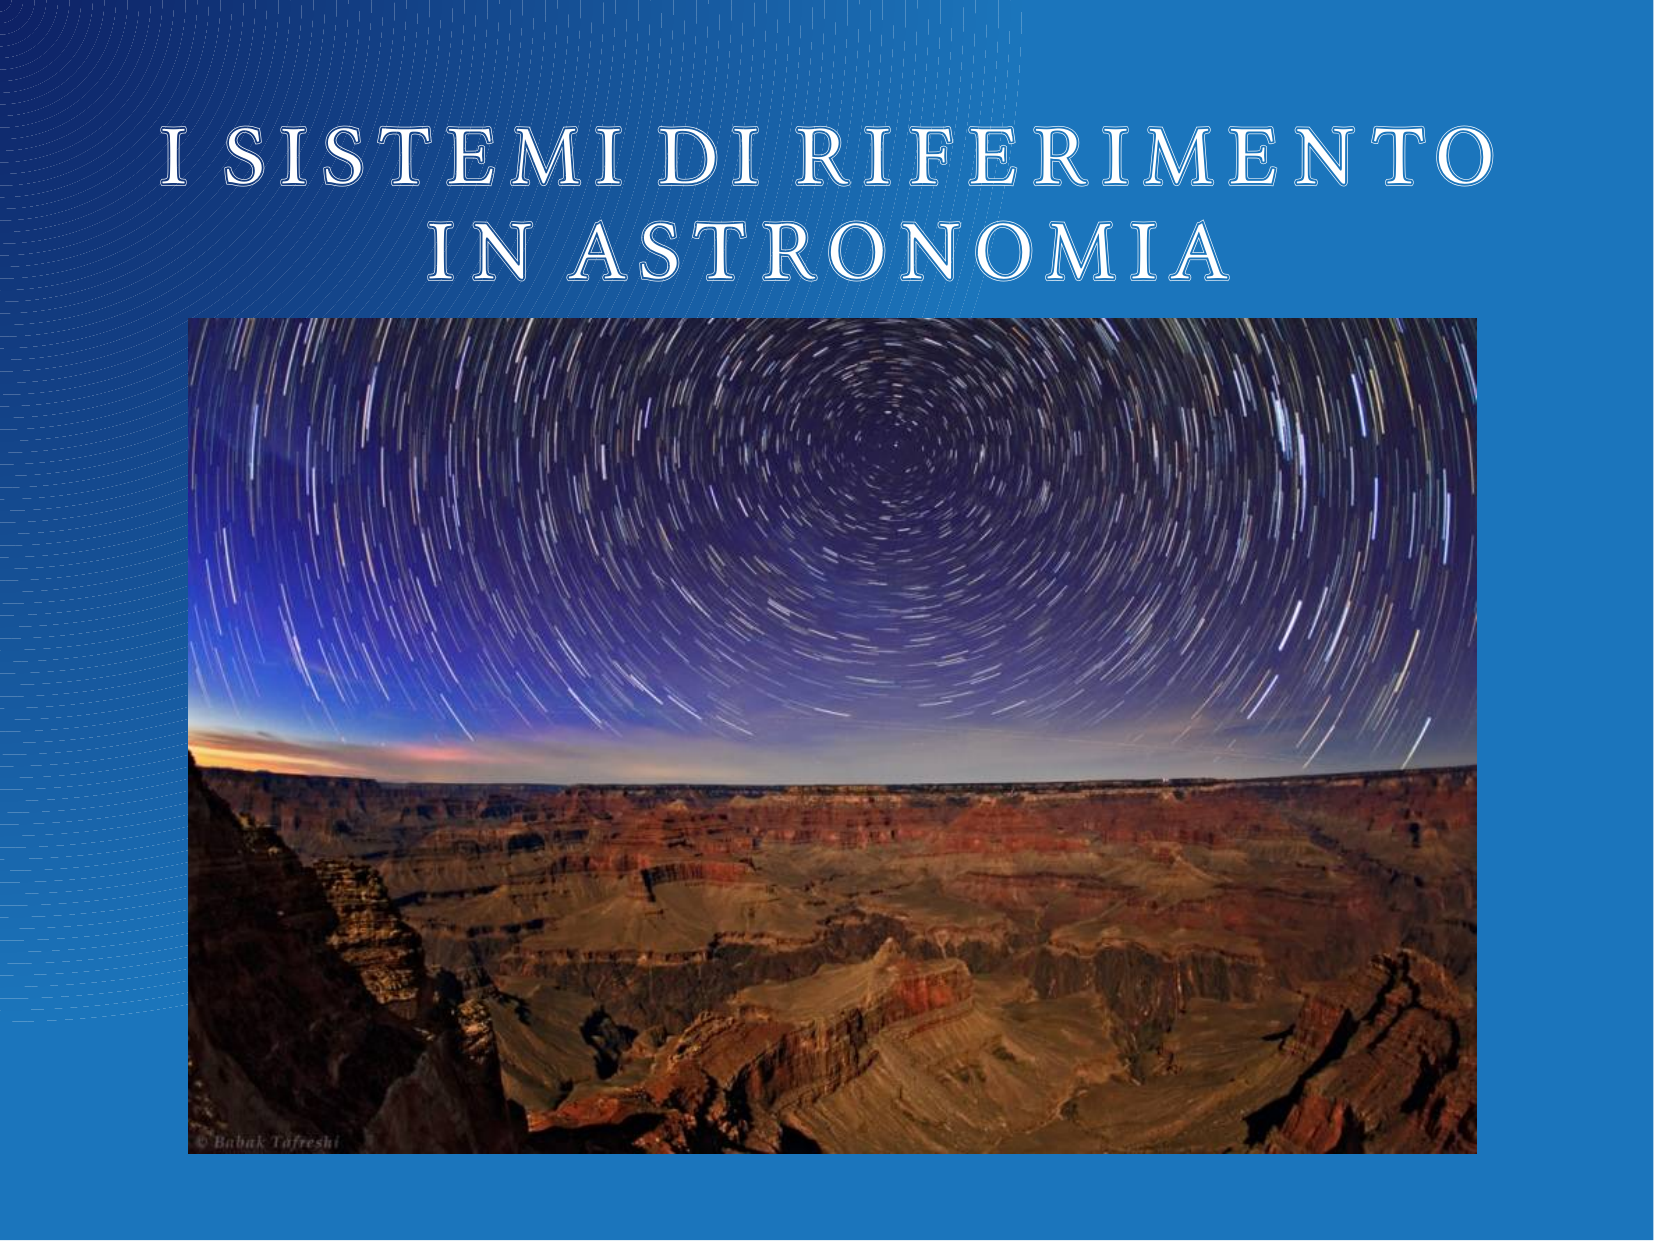

# I SISTEMI DI RIFERIMENTO IN ASTRONOMIA